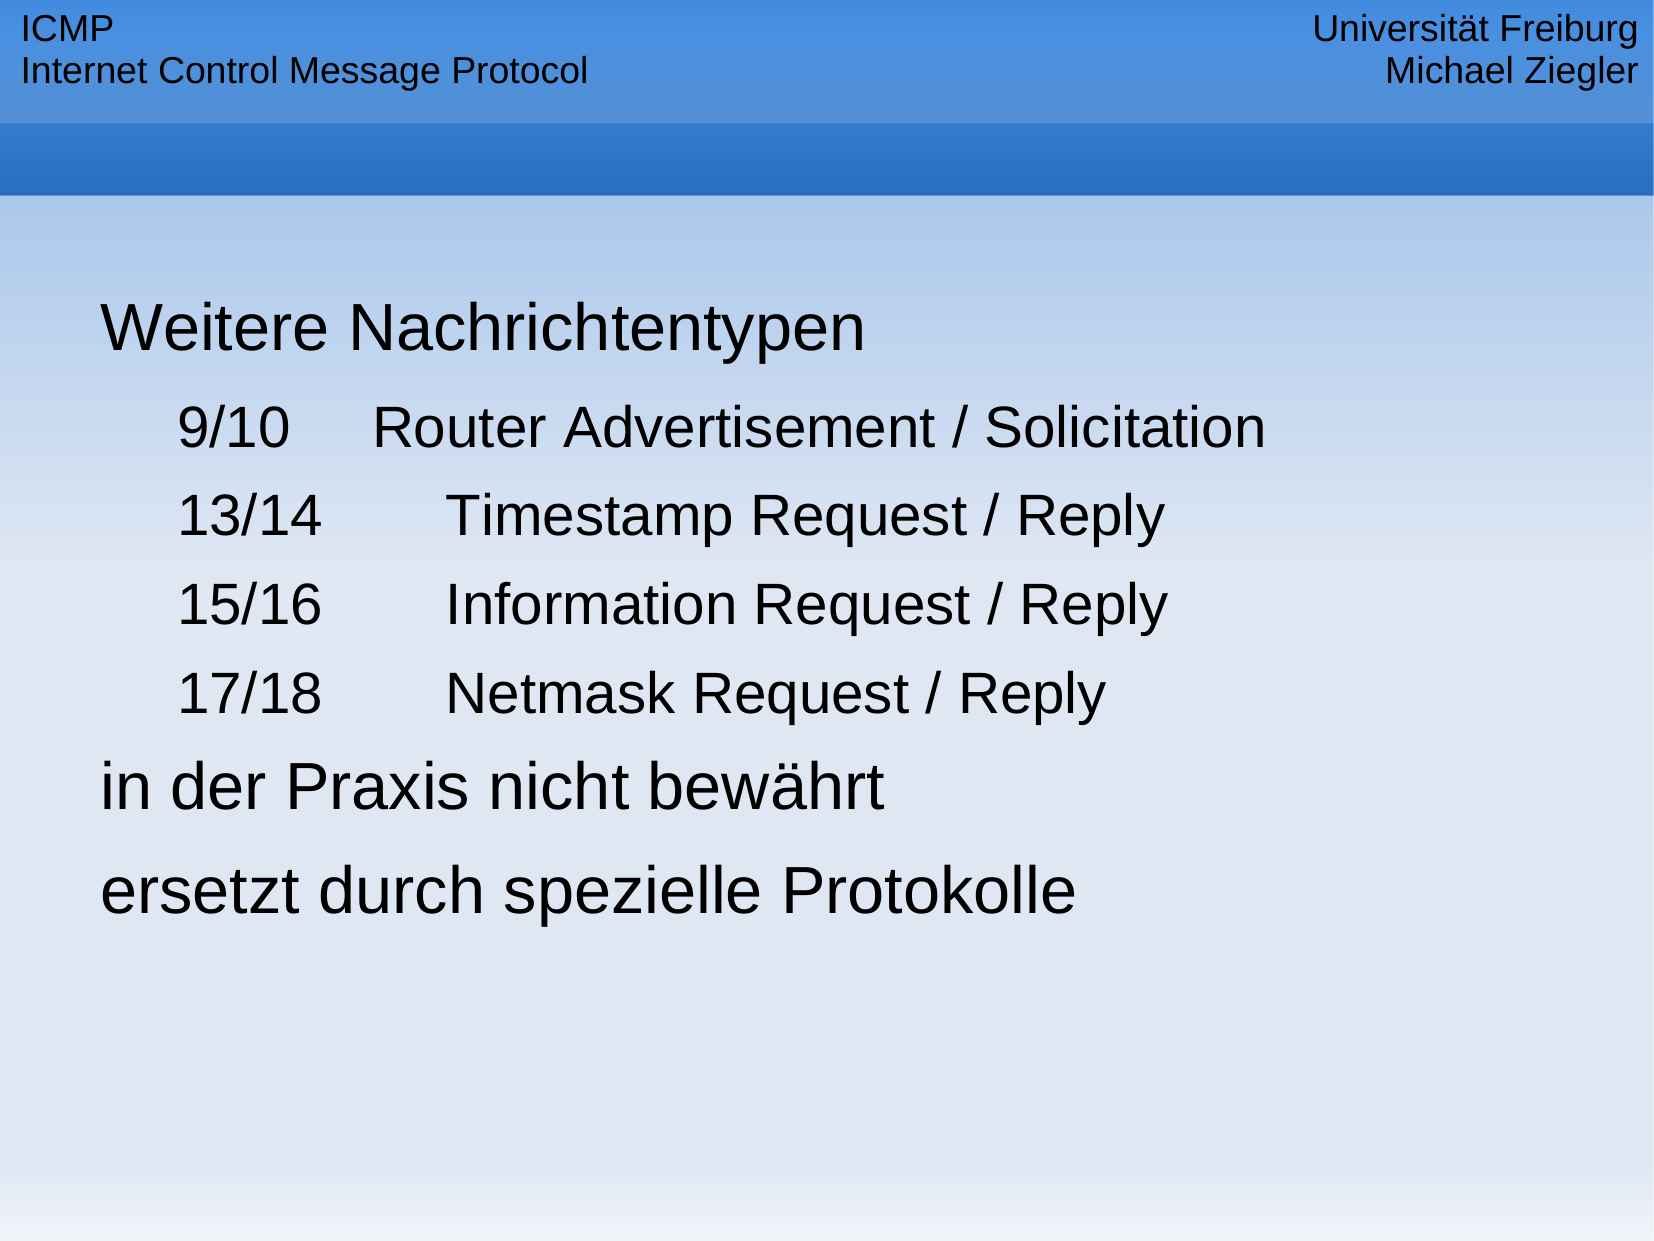

ICMP
Internet Control Message Protocol
Universität Freiburg
Michael Ziegler
# Weitere Nachrichtentypen
9/10		Router Advertisement / Solicitation
13/14		Timestamp Request / Reply
15/16		Information Request / Reply
17/18		Netmask Request / Reply
in der Praxis nicht bewährt
ersetzt durch spezielle Protokolle